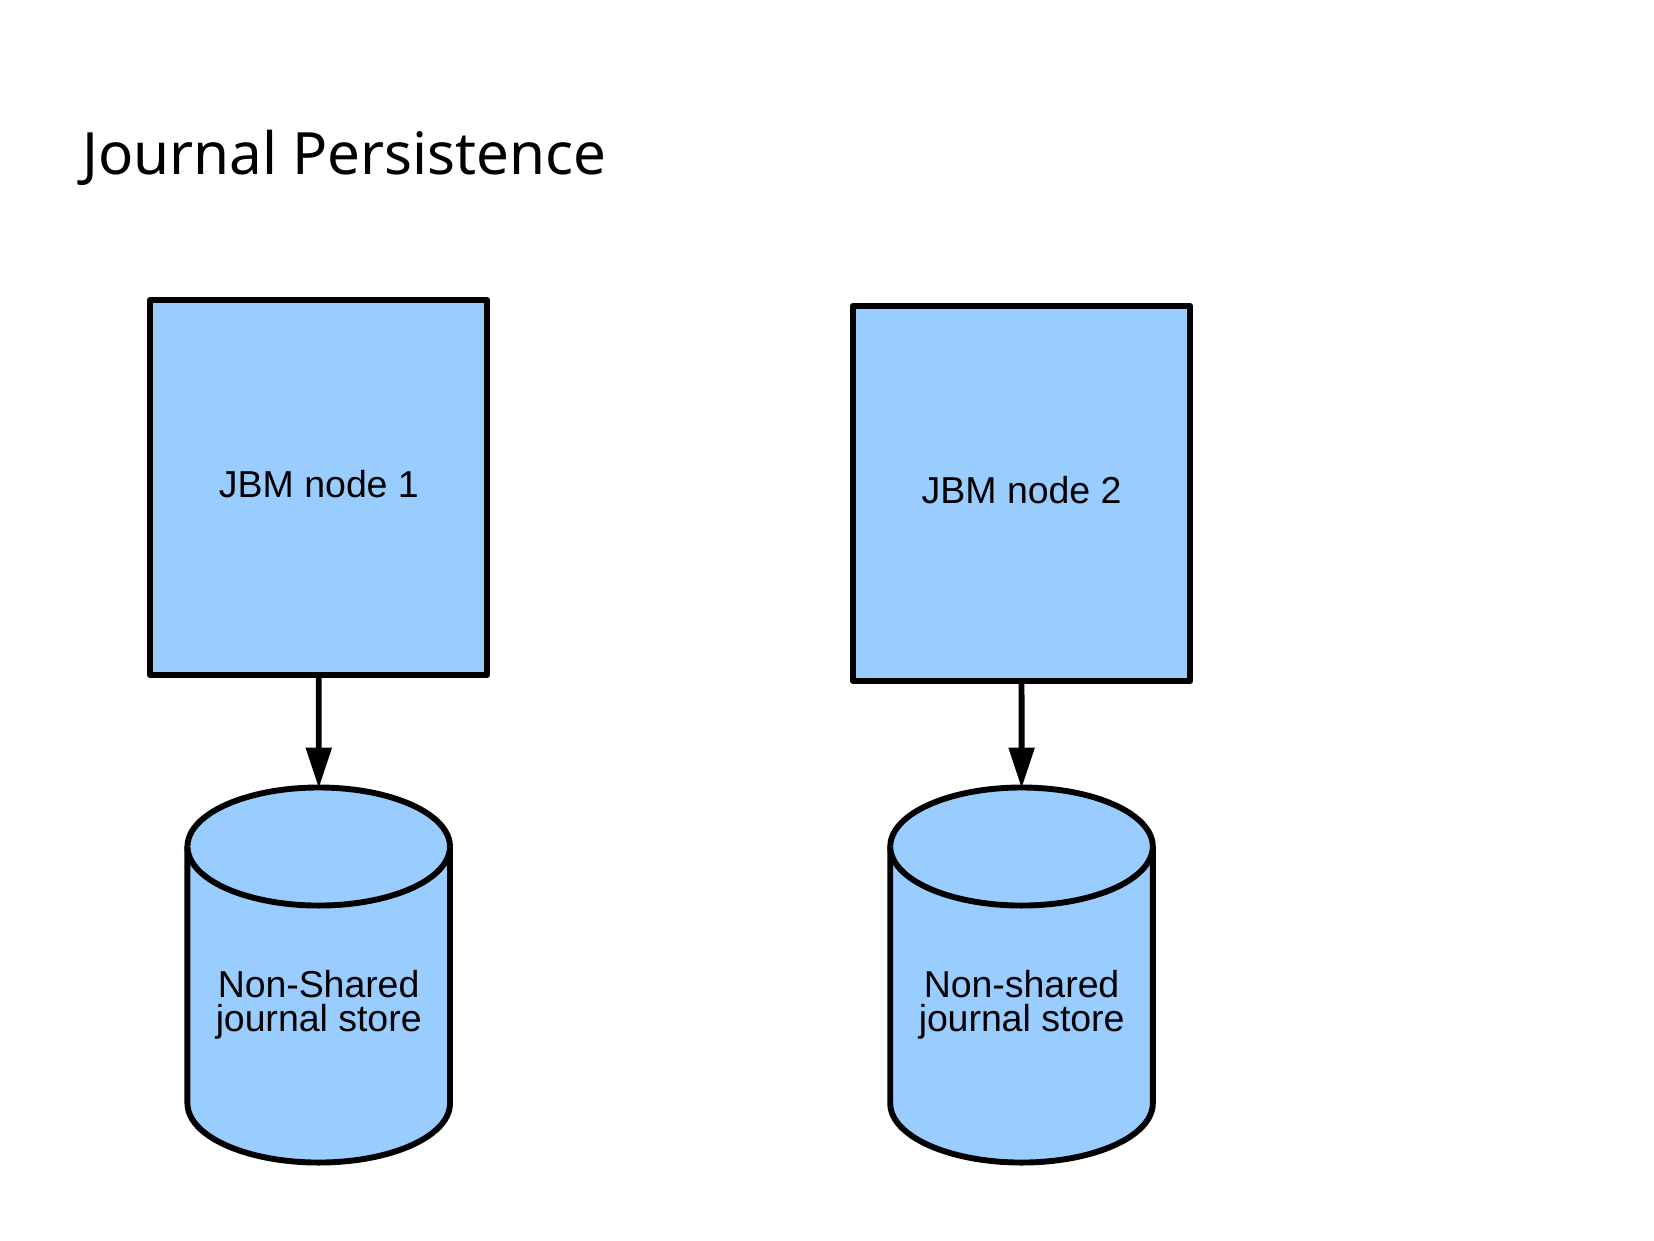

# Journal Persistence
JBM node 1
JBM node 2
Non-Shared
journal store
Non-shared
journal store